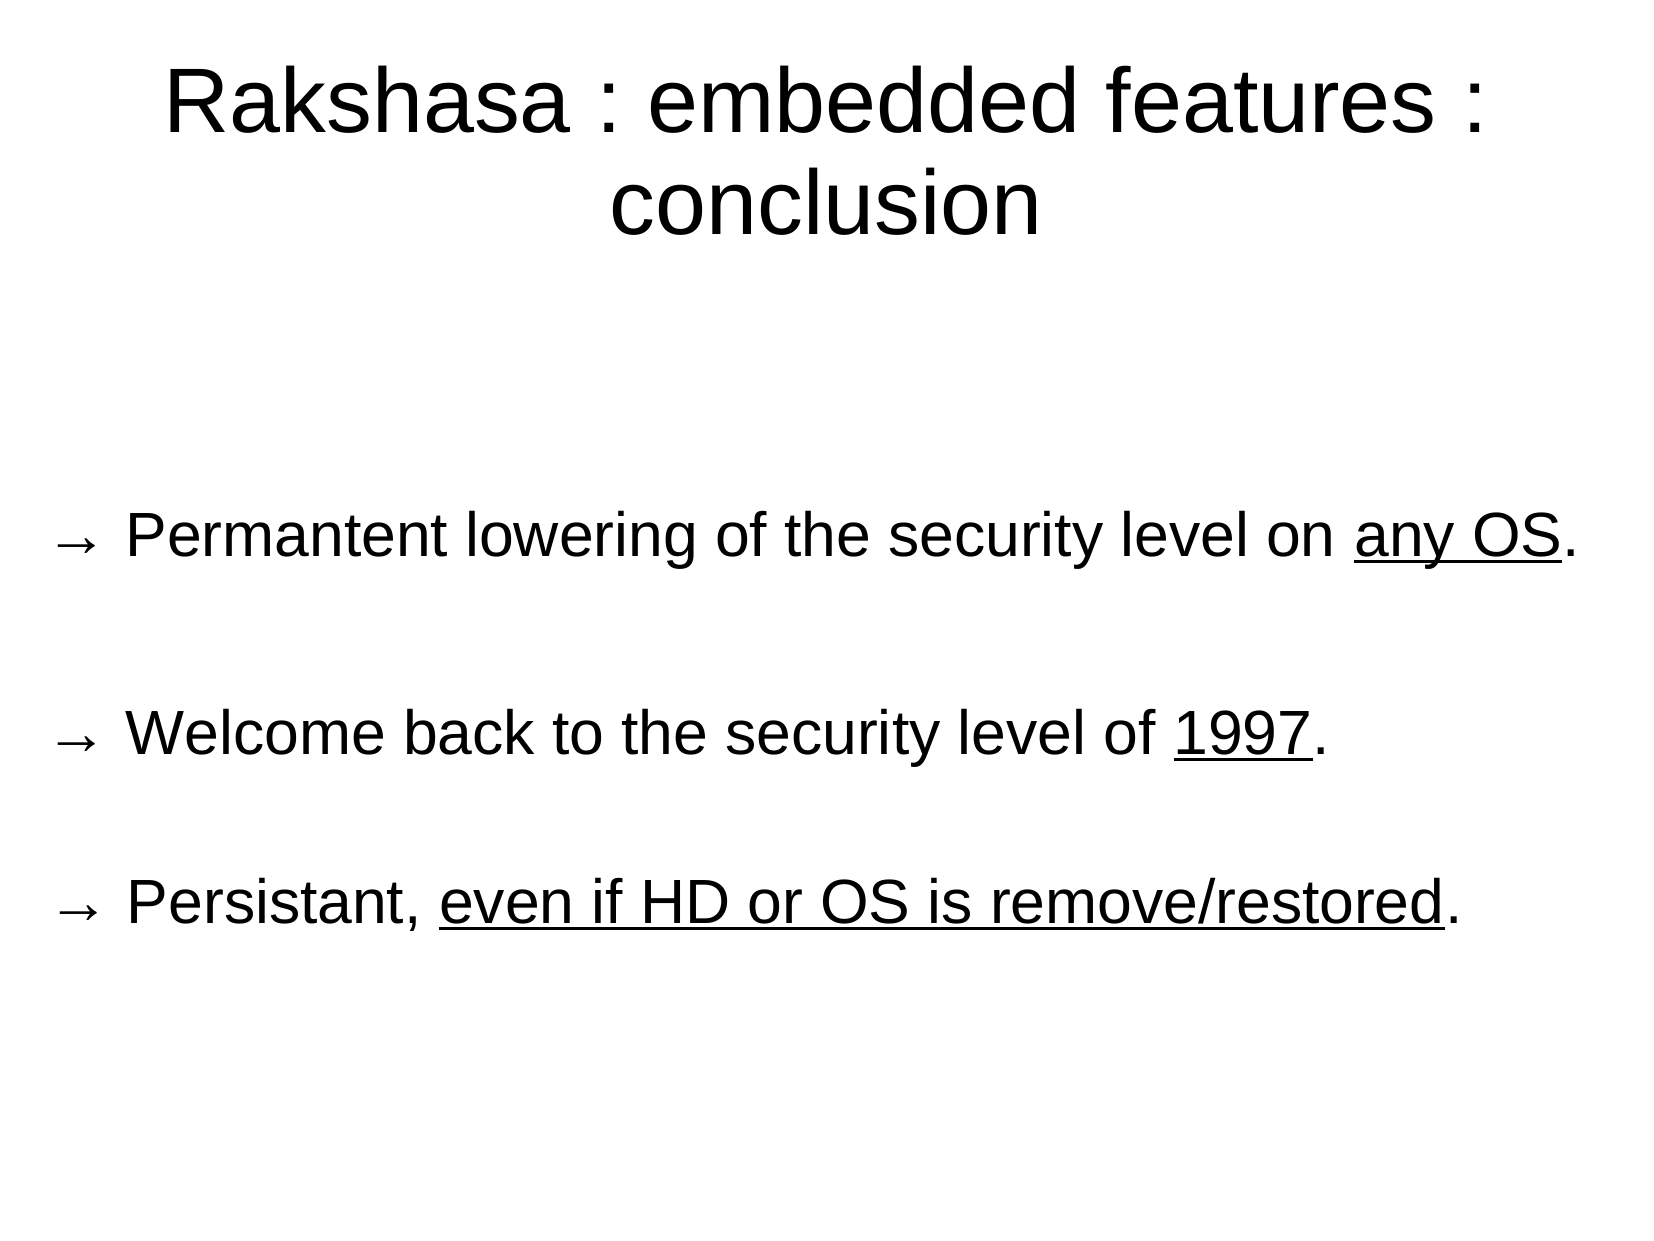

# Rakshasa : embedded features : conclusion
 → Permantent lowering of the security level on any OS.
 → Welcome back to the security level of 1997.
→ Persistant, even if HD or OS is remove/restored.